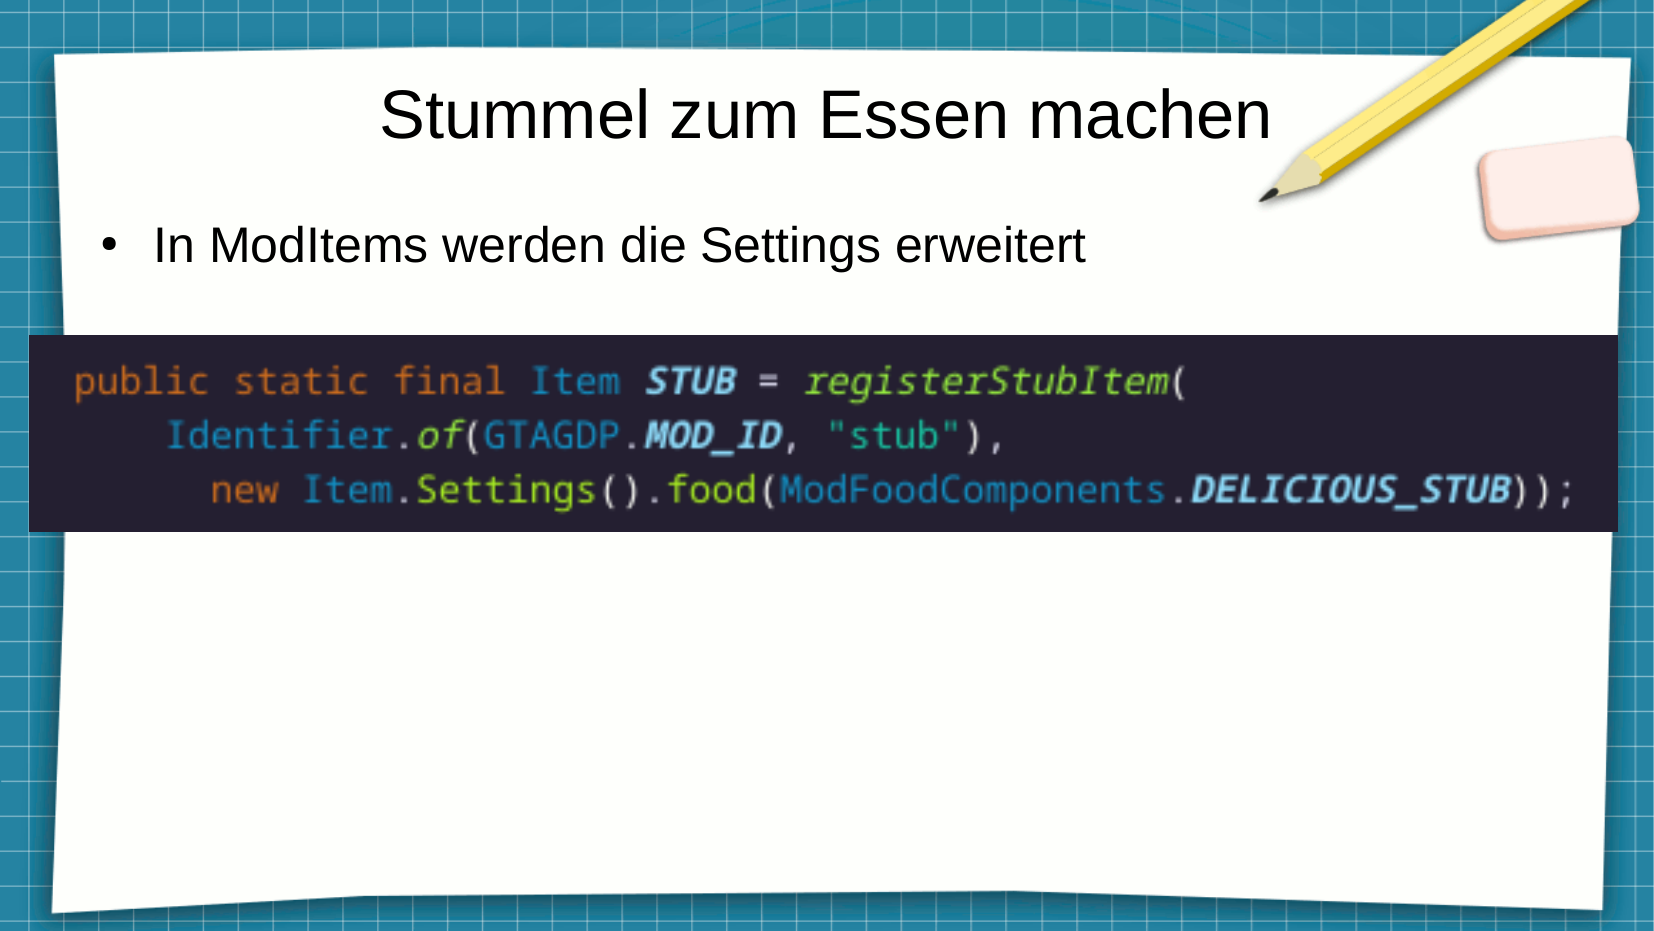

# Stummel zum Essen machen
In ModItems werden die Settings erweitert